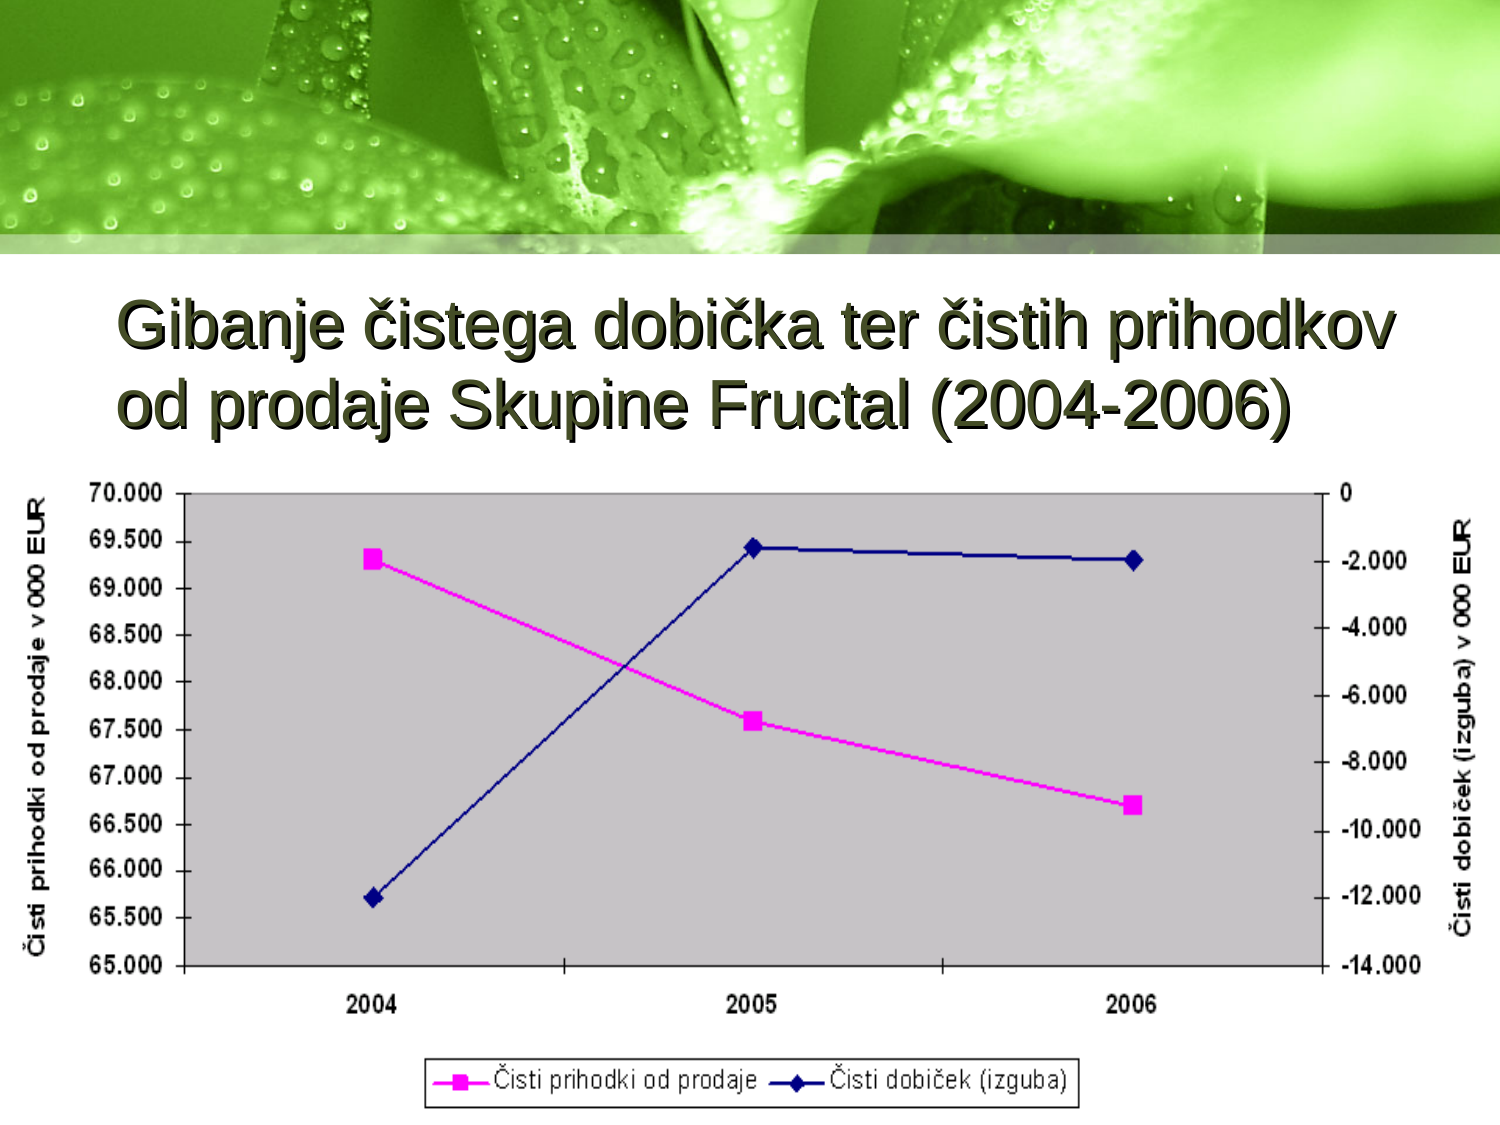

# Gibanje čistega dobička ter čistih prihodkov od prodaje Skupine Fructal (2004-2006)